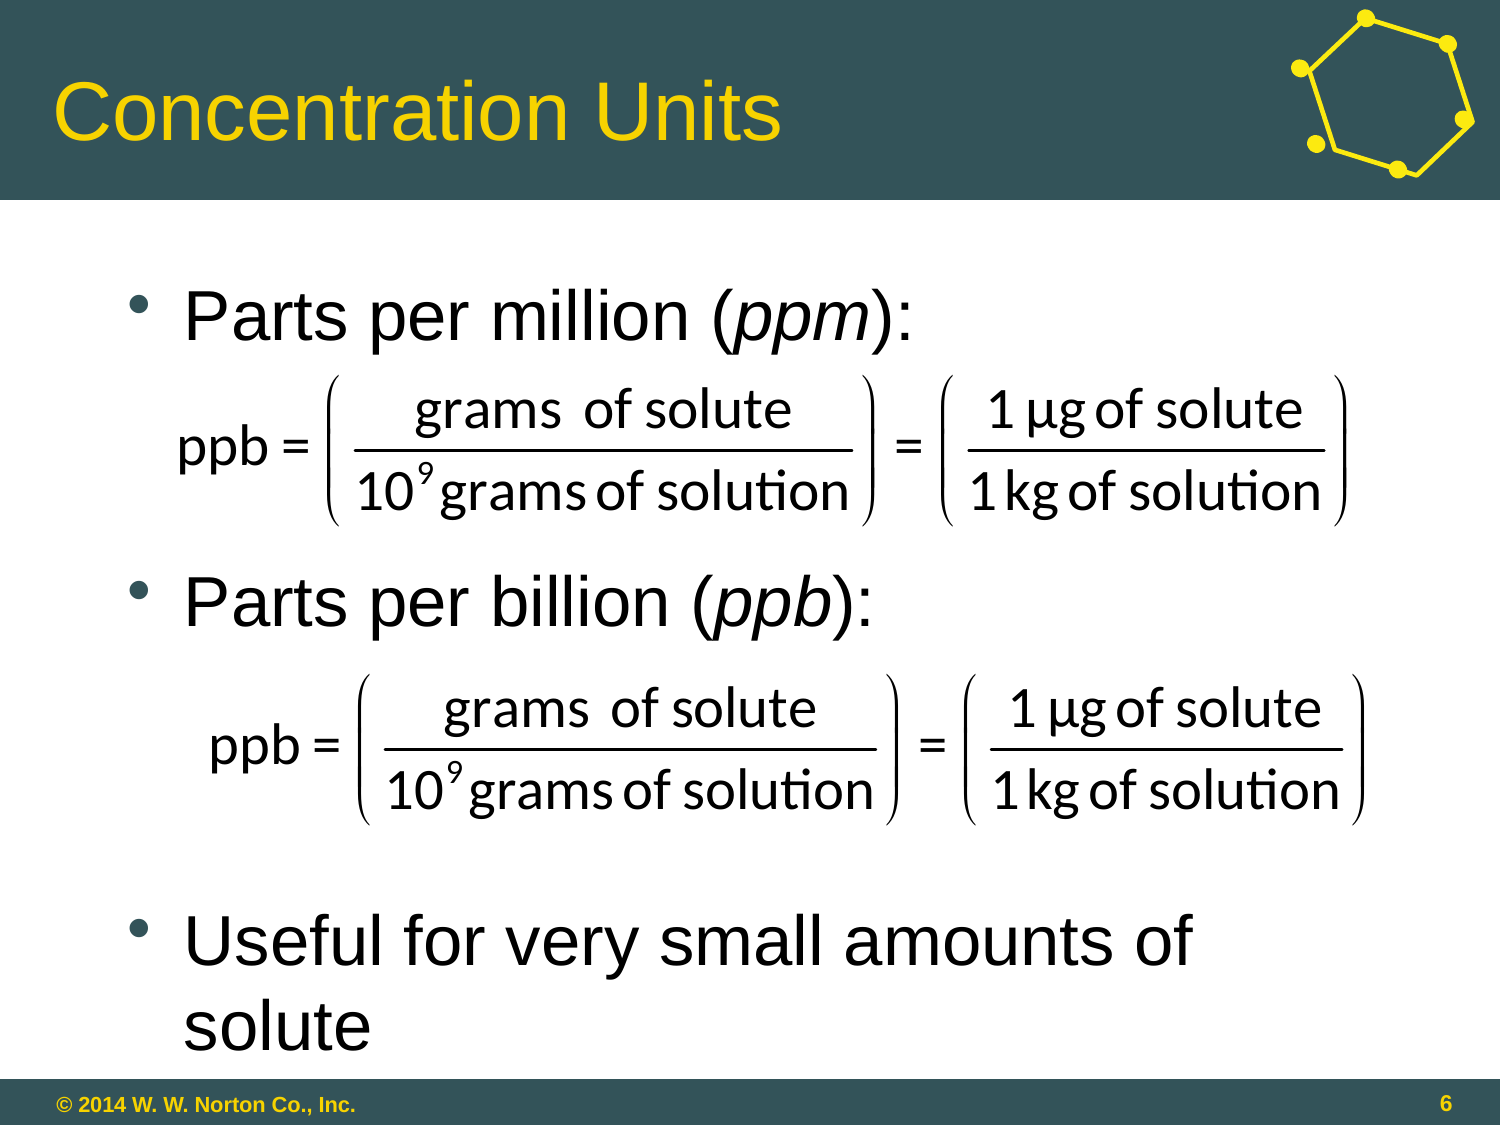

Concentration Units
# Parts per million (ppm):
Parts per billion (ppb):
Useful for very small amounts of solute